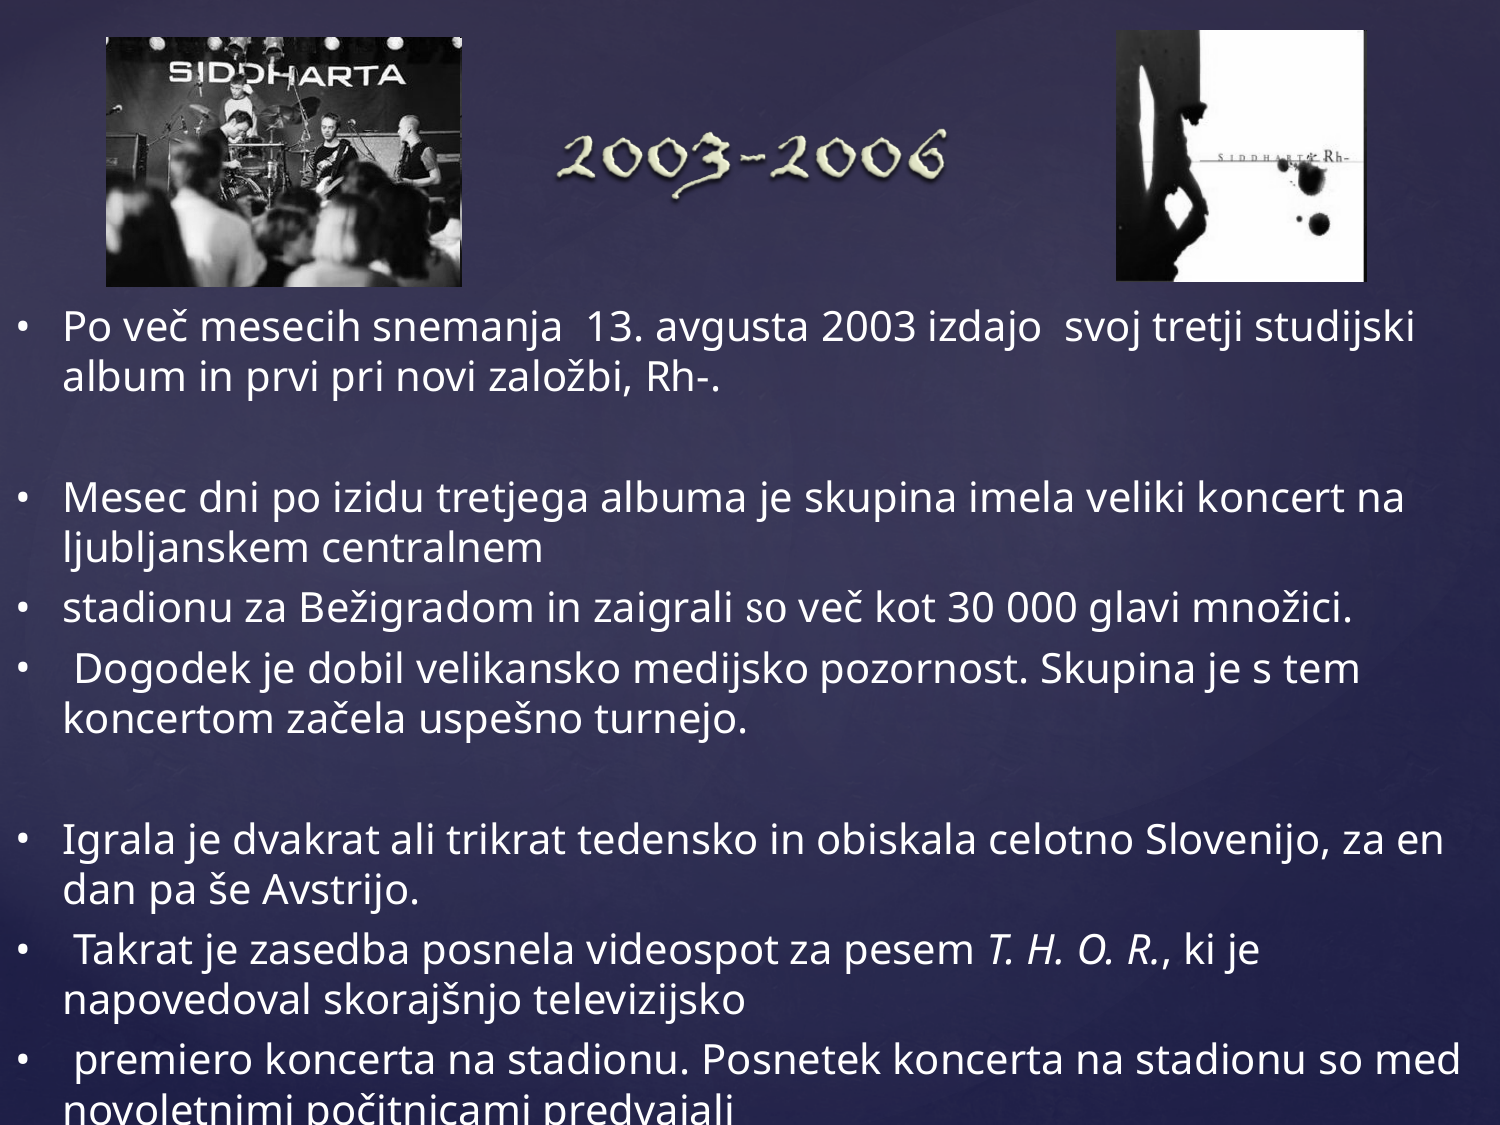

# Po več mesecih snemanja 13. avgusta 2003 izdajo svoj tretji studijski album in prvi pri novi založbi, Rh-.
Mesec dni po izidu tretjega albuma je skupina imela veliki koncert na ljubljanskem centralnem
stadionu za Bežigradom in zaigrali so več kot 30 000 glavi množici.
 Dogodek je dobil velikansko medijsko pozornost. Skupina je s tem koncertom začela uspešno turnejo.
Igrala je dvakrat ali trikrat tedensko in obiskala celotno Slovenijo, za en dan pa še Avstrijo.
 Takrat je zasedba posnela videospot za pesem T. H. O. R., ki je napovedoval skorajšnjo televizijsko
 premiero koncerta na stadionu. Posnetek koncerta na stadionu so med novoletnimi počitnicami predvajali
 na nacionalni televiziji in radiu. Koncert je bil deležen velikega odziva medijev, saj je bil večkrat označen
 za dogodek leta 2003.